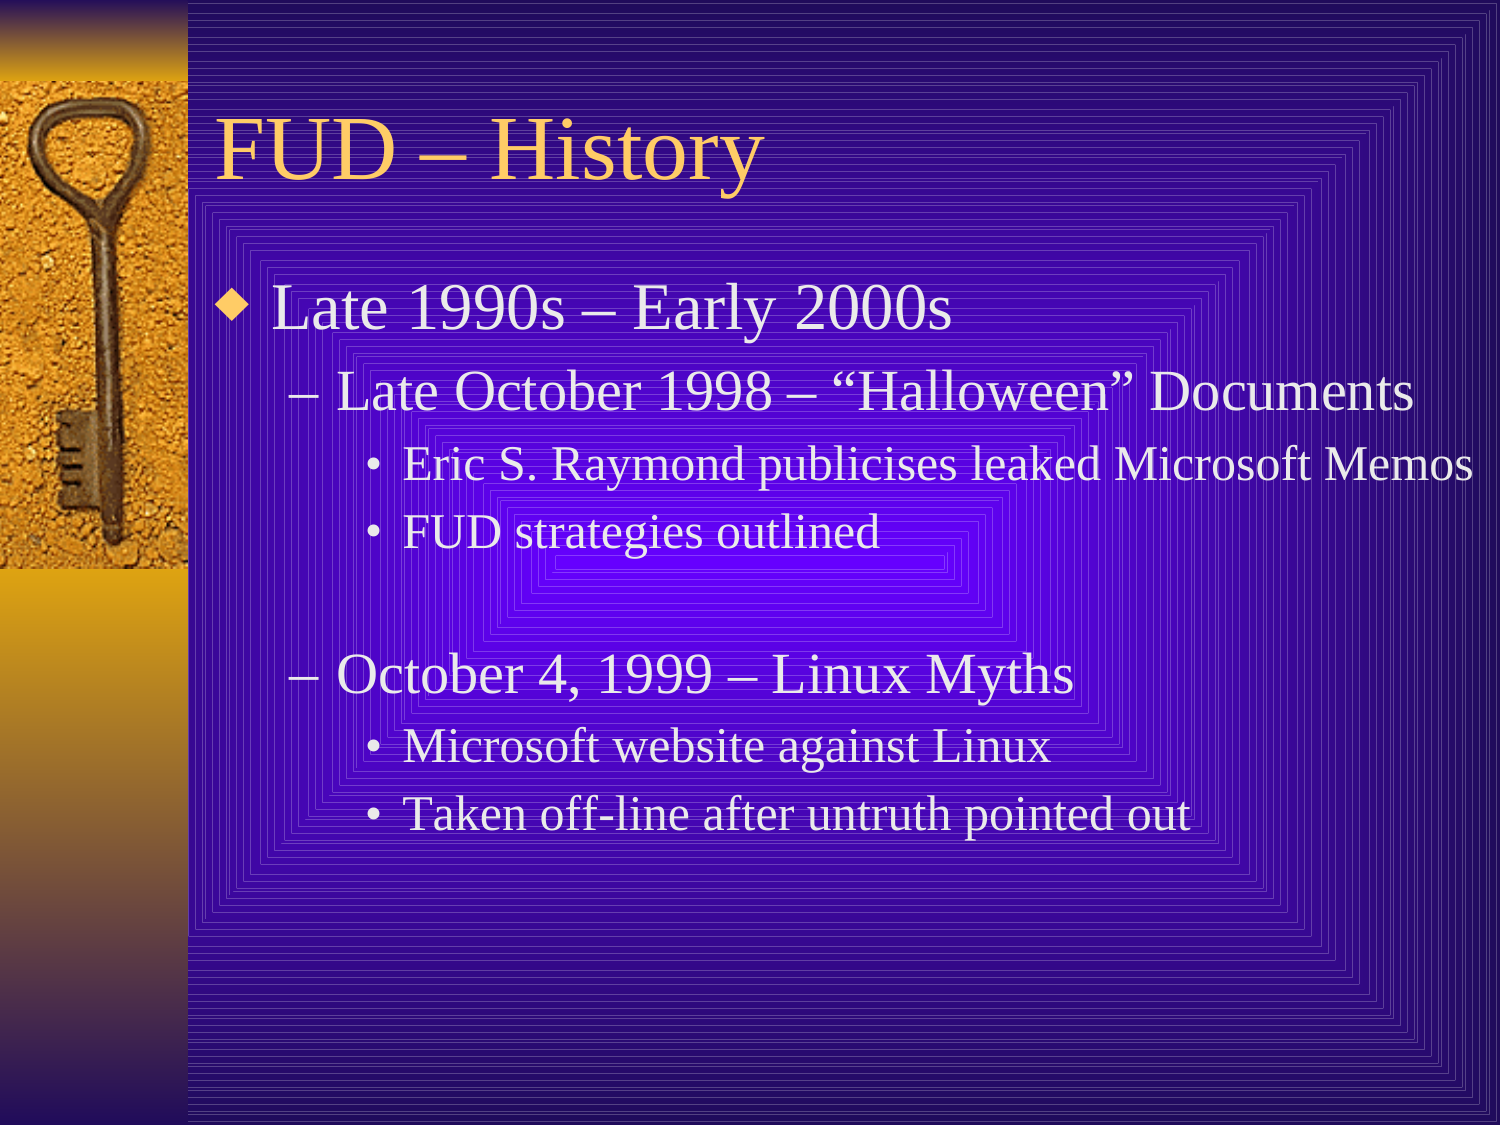

# FUD – History
Late 1990s – Early 2000s
Late October 1998 – “Halloween” Documents
Eric S. Raymond publicises leaked Microsoft Memos
FUD strategies outlined
October 4, 1999 – Linux Myths
Microsoft website against Linux
Taken off-line after untruth pointed out